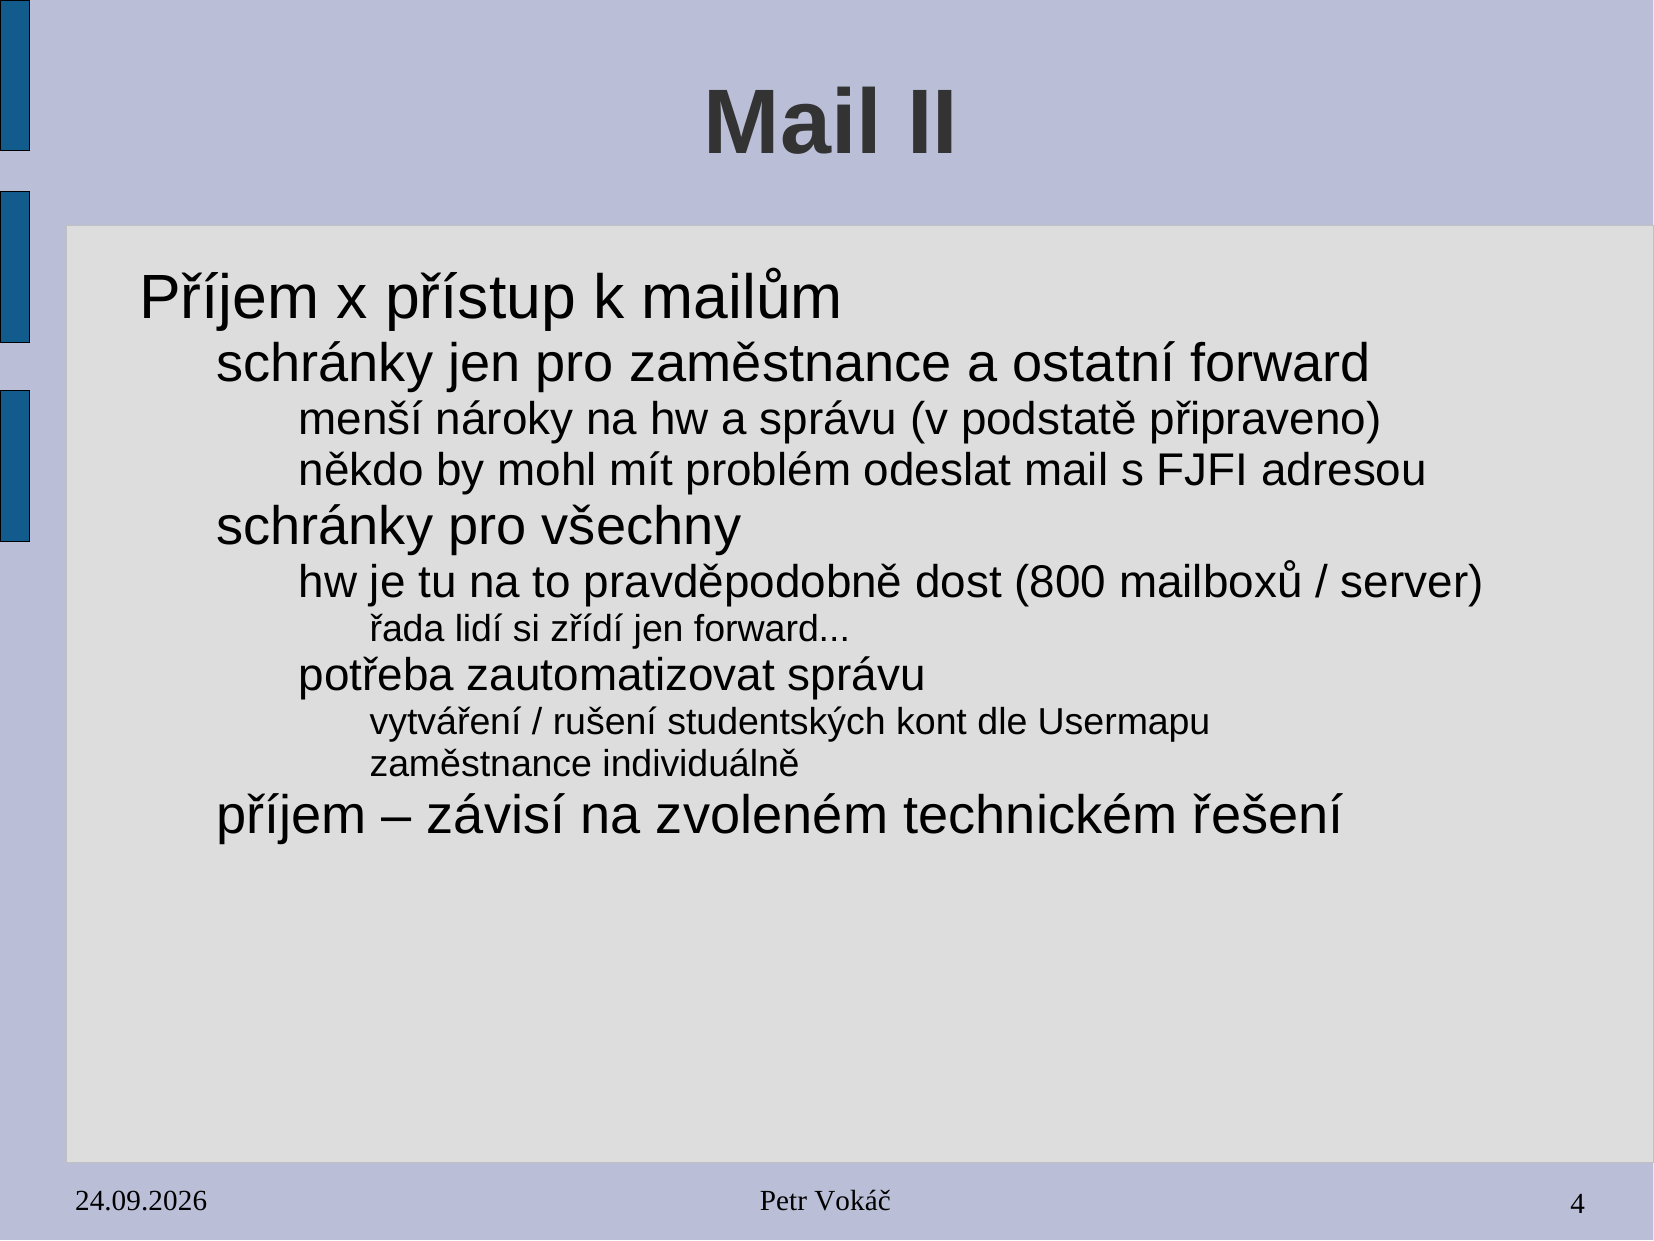

# Mail II
Příjem x přístup k mailům
schránky jen pro zaměstnance a ostatní forward
menší nároky na hw a správu (v podstatě připraveno)
někdo by mohl mít problém odeslat mail s FJFI adresou
schránky pro všechny
hw je tu na to pravděpodobně dost (800 mailboxů / server)
řada lidí si zřídí jen forward...
potřeba zautomatizovat správu
vytváření / rušení studentských kont dle Usermapu
zaměstnance individuálně
příjem – závisí na zvoleném technickém řešení
Petr Vokáč
4